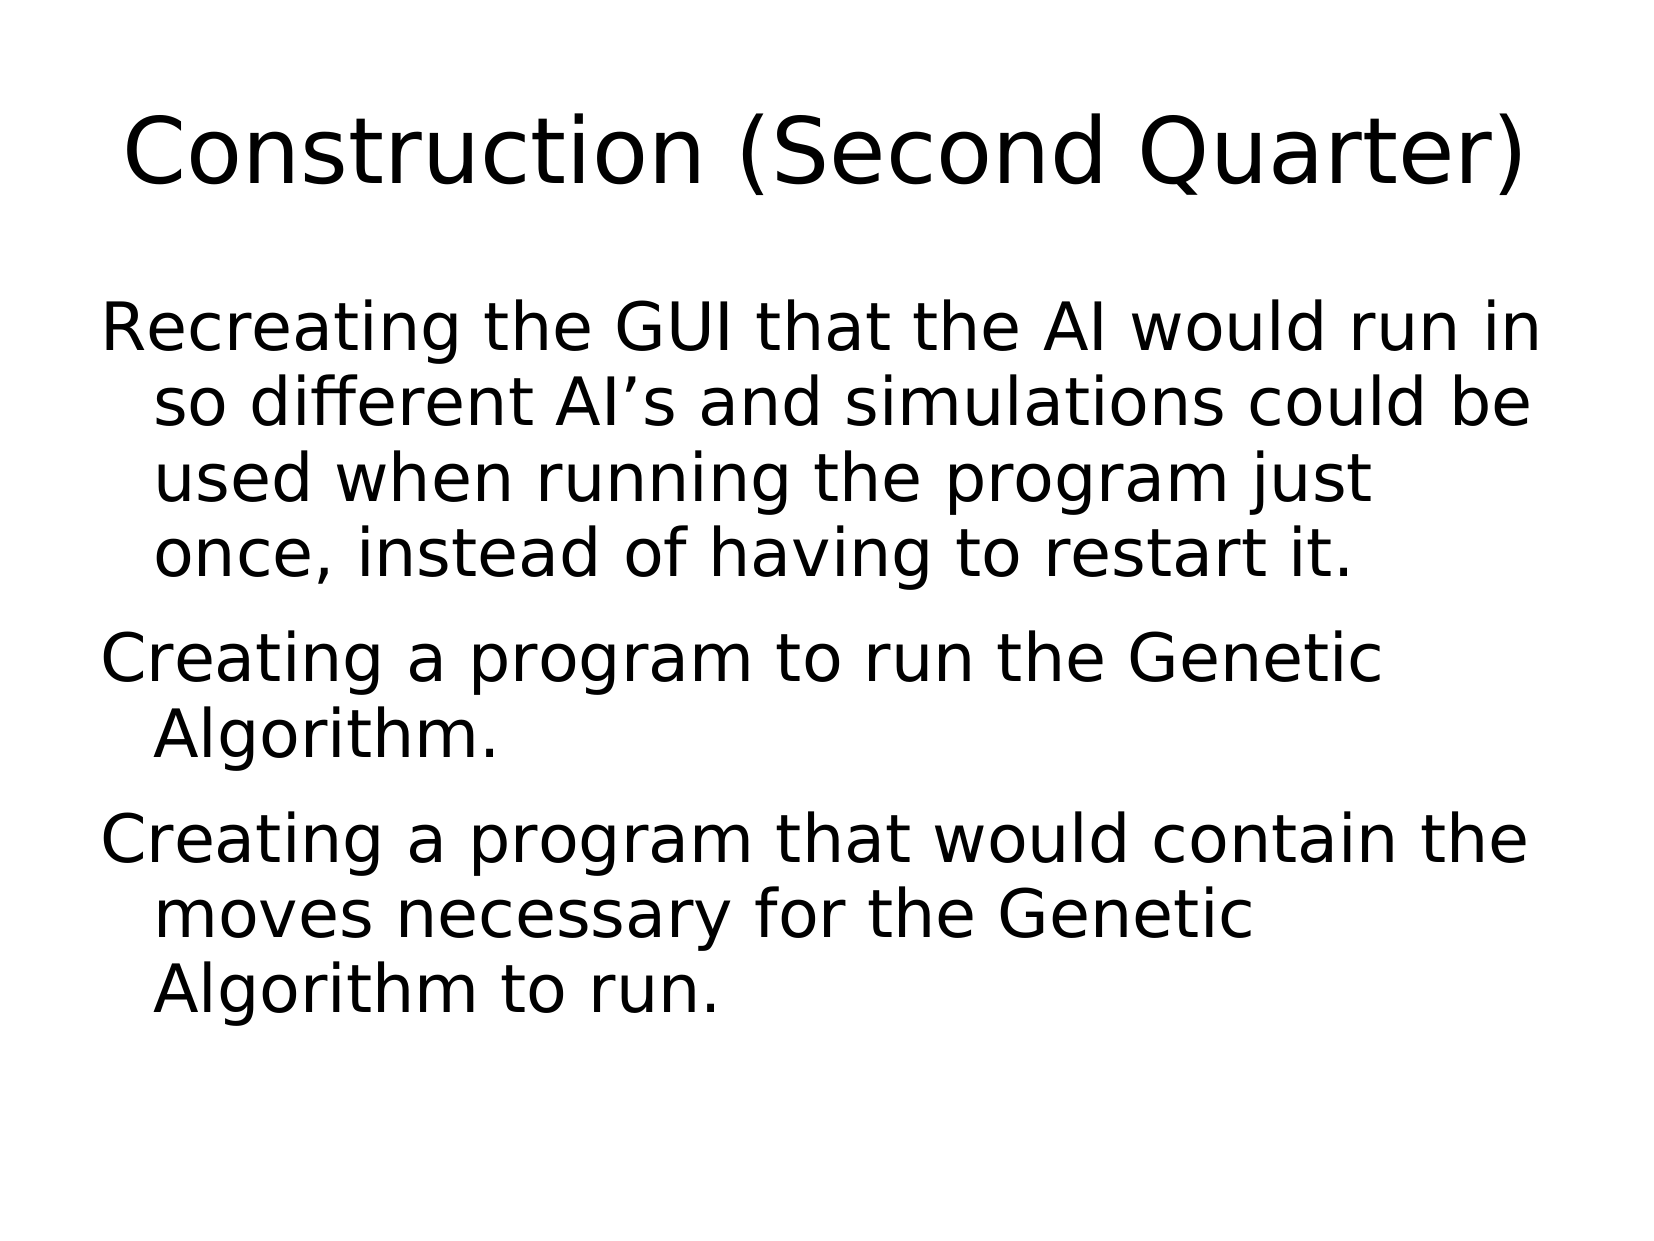

# Construction (Second Quarter)
Recreating the GUI that the AI would run in so different AI’s and simulations could be used when running the program just once, instead of having to restart it.
Creating a program to run the Genetic Algorithm.
Creating a program that would contain the moves necessary for the Genetic Algorithm to run.